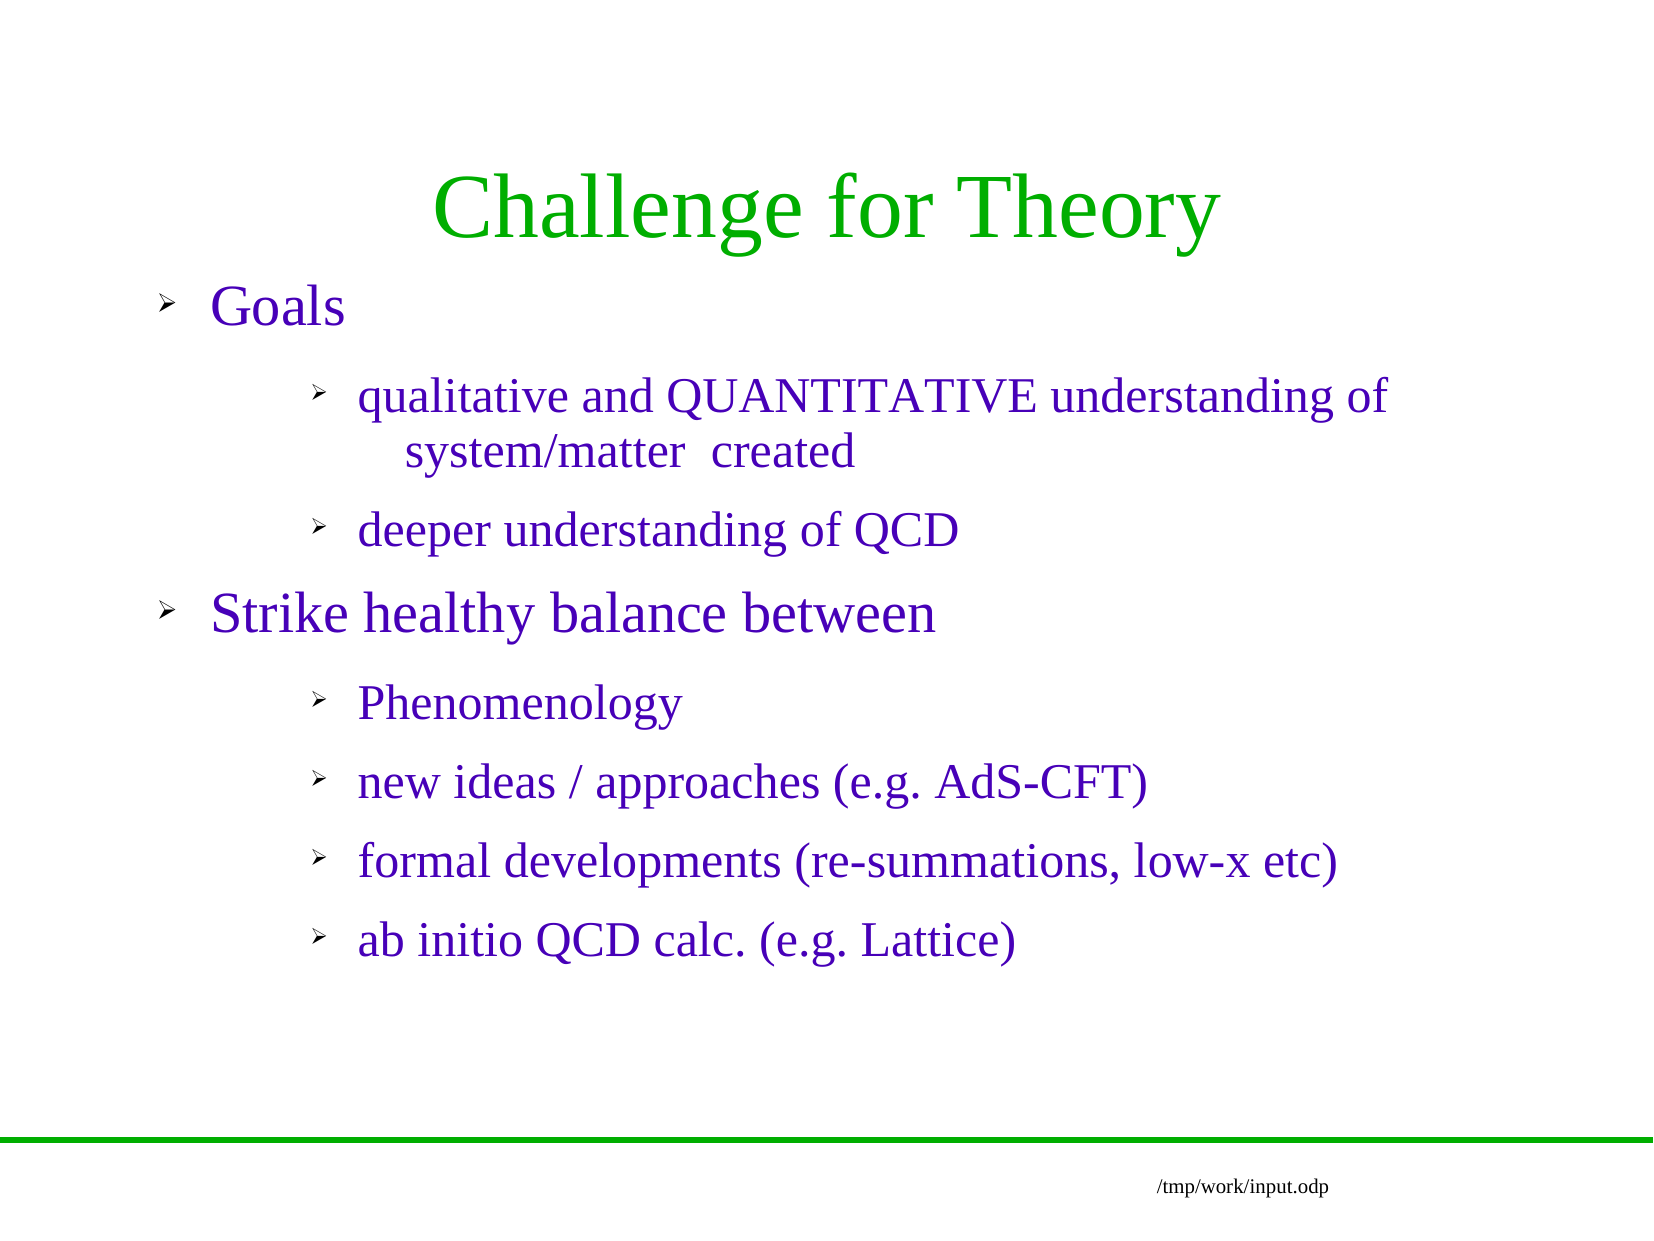

# Challenge for Theory
Goals
qualitative and QUANTITATIVE understanding of system/matter created
deeper understanding of QCD
Strike healthy balance between
Phenomenology
new ideas / approaches (e.g. AdS-CFT)
formal developments (re-summations, low-x etc)
ab initio QCD calc. (e.g. Lattice)